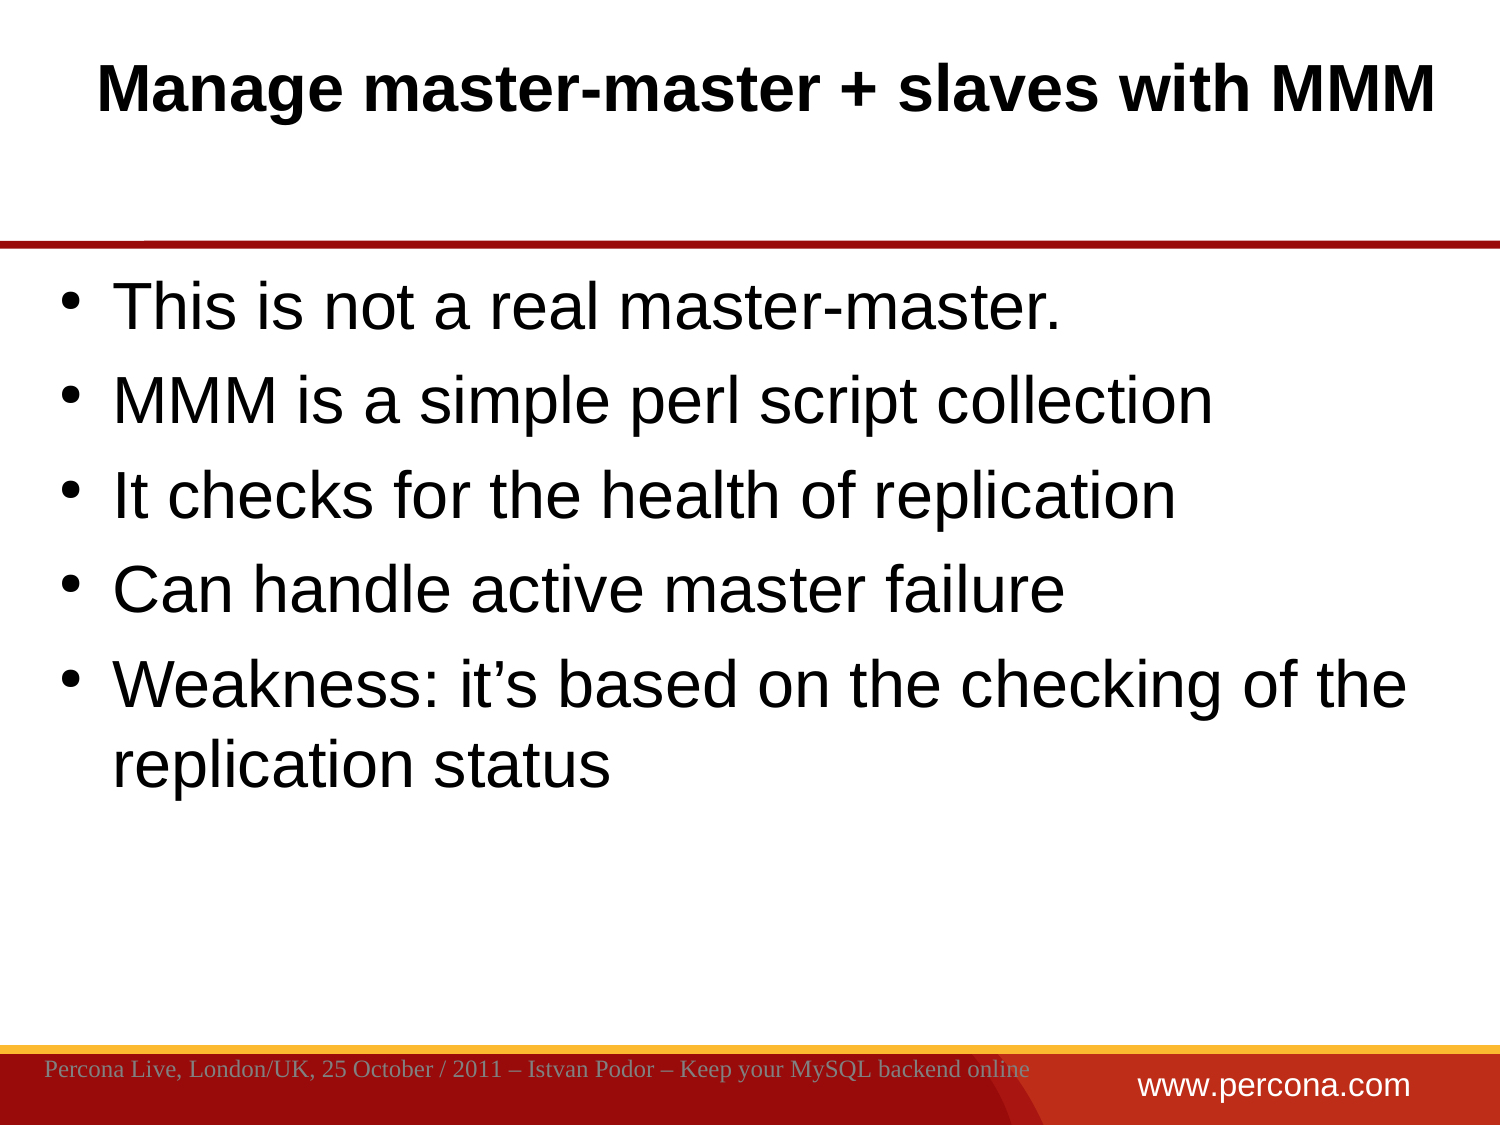

# Manage master-master + slaves with MMM
This is not a real master-master.
MMM is a simple perl script collection
It checks for the health of replication
Can handle active master failure
Weakness: it’s based on the checking of the replication status
Percona Live, London/UK, 25 October / 2011 – Istvan Podor – Keep your MySQL backend online